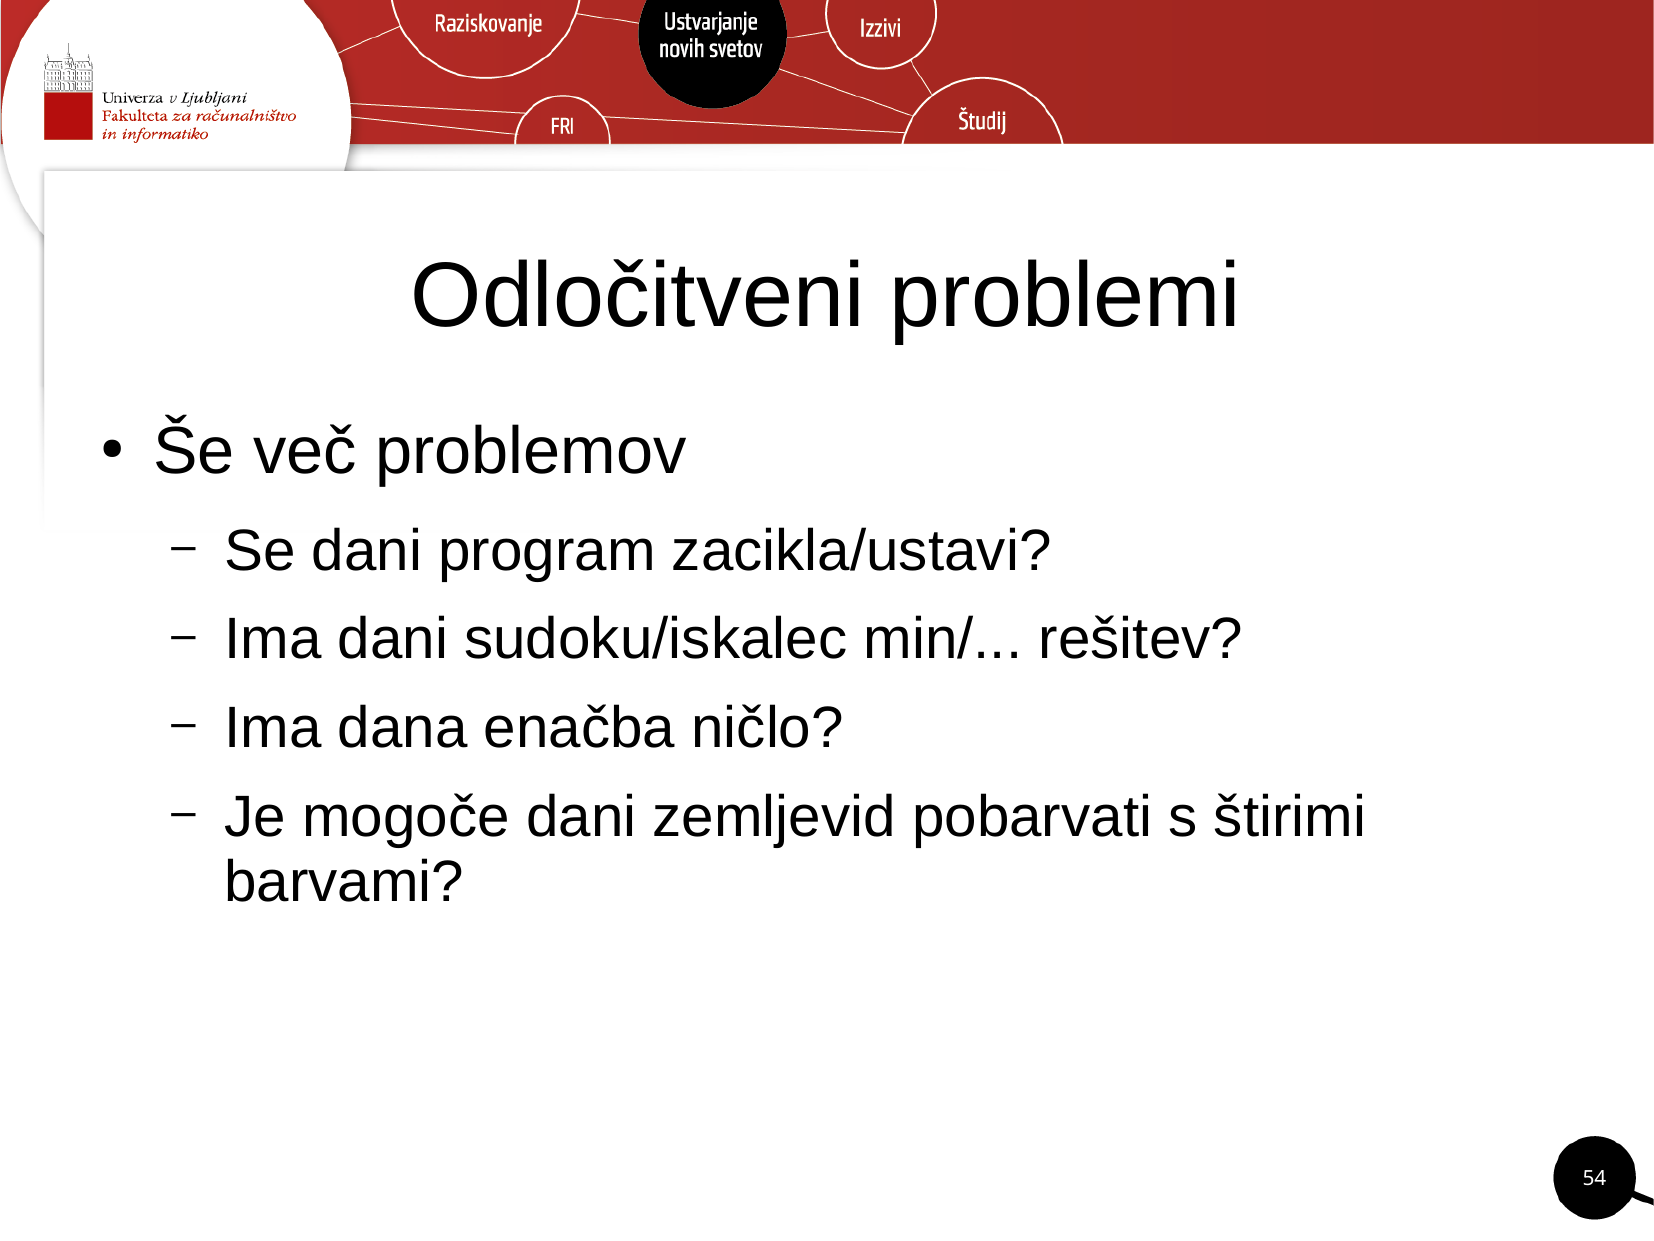

# Odločitveni problemi
Še več problemov
Se dani program zacikla/ustavi?
Ima dani sudoku/iskalec min/... rešitev?
Ima dana enačba ničlo?
Je mogoče dani zemljevid pobarvati s štirimi barvami?